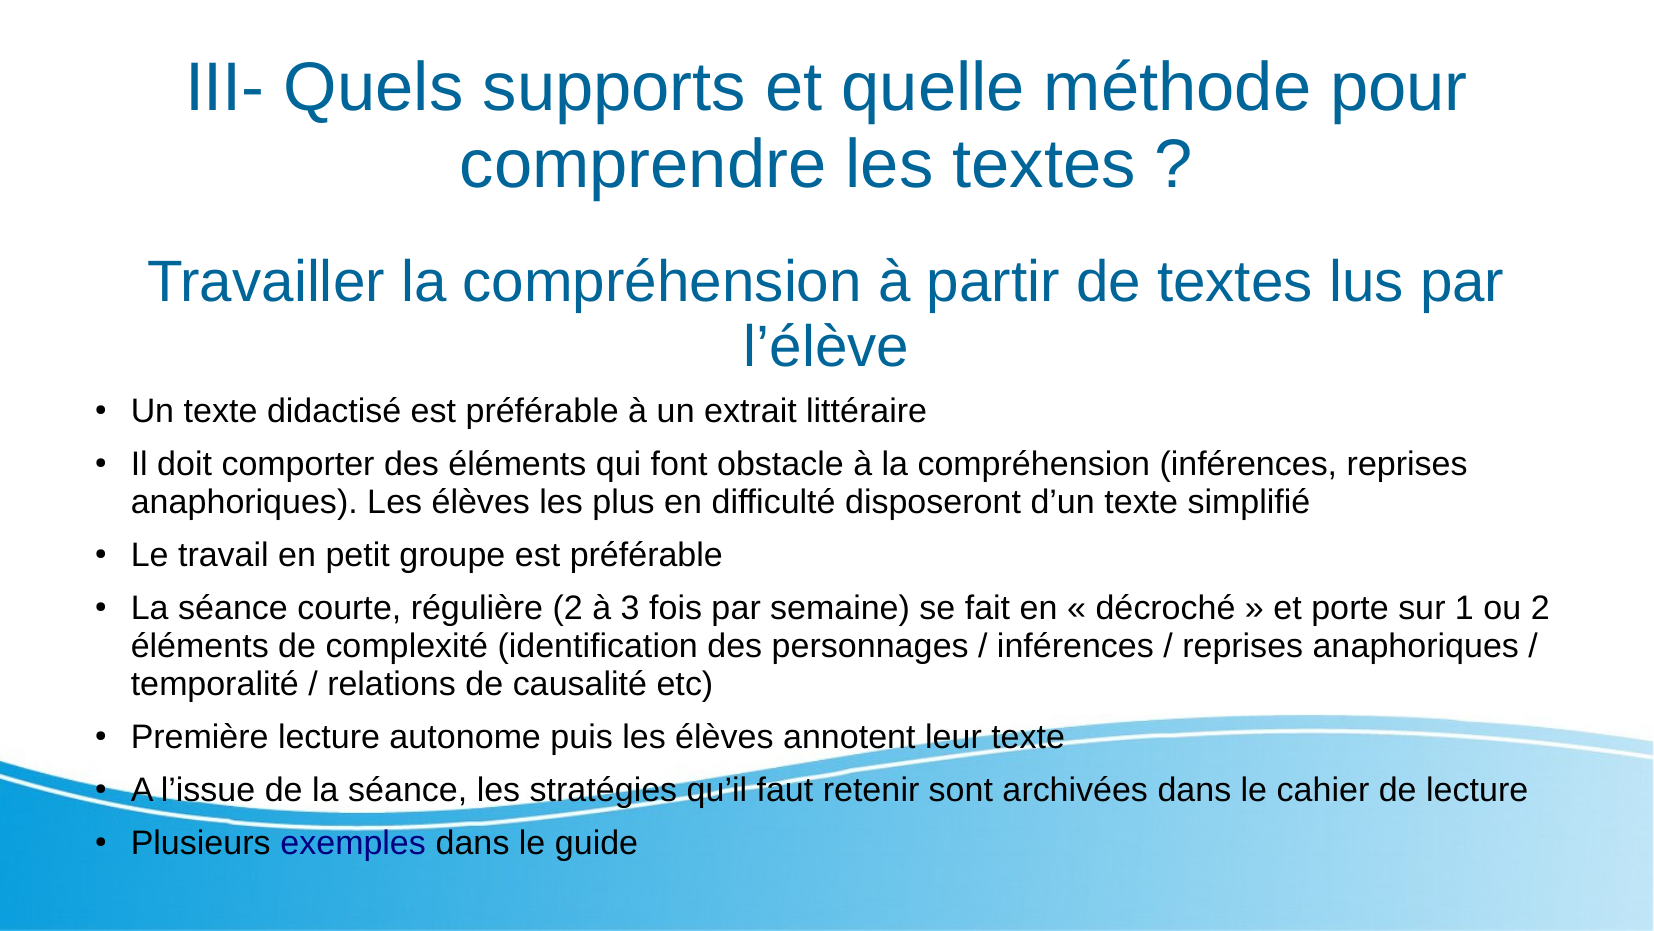

# III- Quels supports et quelle méthode pour comprendre les textes ?
Travailler la compréhension à partir de textes lus par l’élève
Un texte didactisé est préférable à un extrait littéraire
Il doit comporter des éléments qui font obstacle à la compréhension (inférences, reprises anaphoriques). Les élèves les plus en difficulté disposeront d’un texte simplifié
Le travail en petit groupe est préférable
La séance courte, régulière (2 à 3 fois par semaine) se fait en « décroché » et porte sur 1 ou 2 éléments de complexité (identification des personnages / inférences / reprises anaphoriques / temporalité / relations de causalité etc)
Première lecture autonome puis les élèves annotent leur texte
A l’issue de la séance, les stratégies qu’il faut retenir sont archivées dans le cahier de lecture
Plusieurs exemples dans le guide